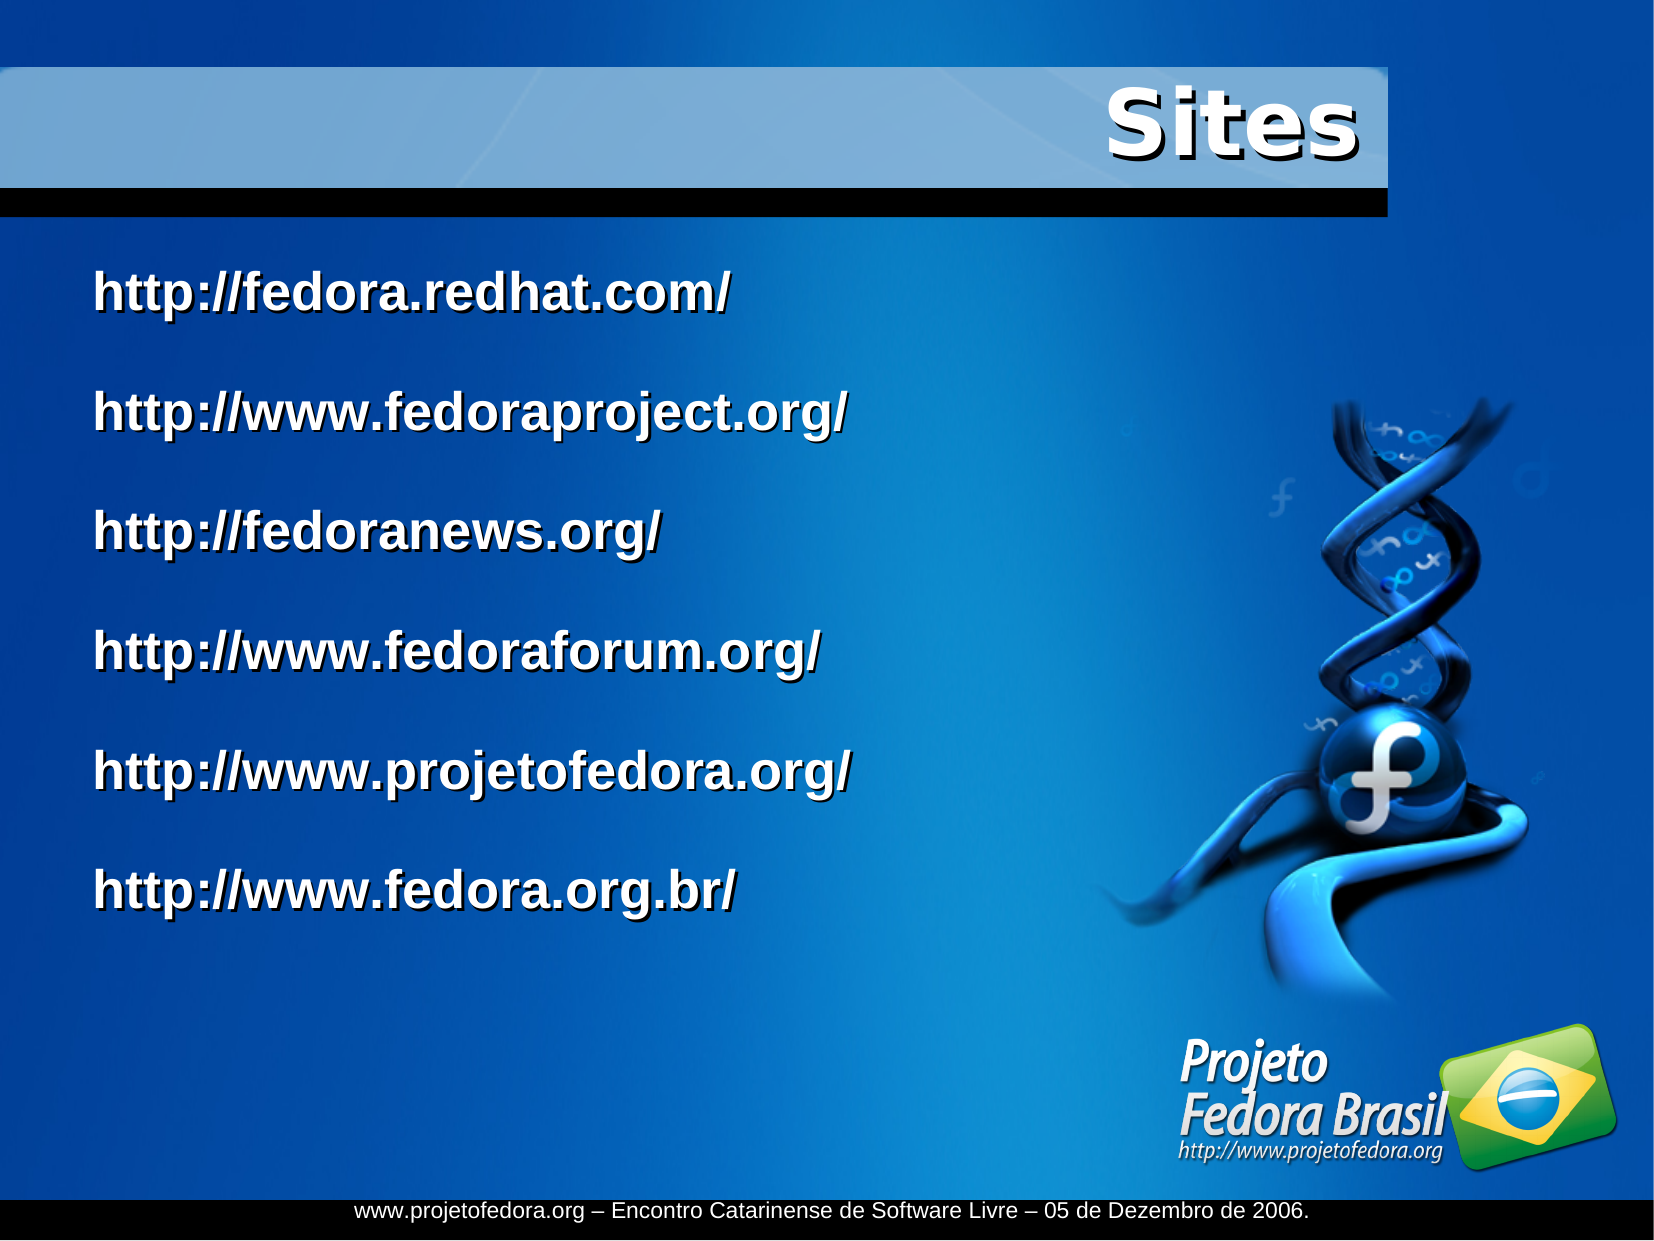

Sites
# http://fedora.redhat.com/
http://www.fedoraproject.org/
http://fedoranews.org/
http://www.fedoraforum.org/
http://www.projetofedora.org/
http://www.fedora.org.br/
www.projetofedora.org – Encontro Catarinense de Software Livre – 05 de Dezembro de 2006.